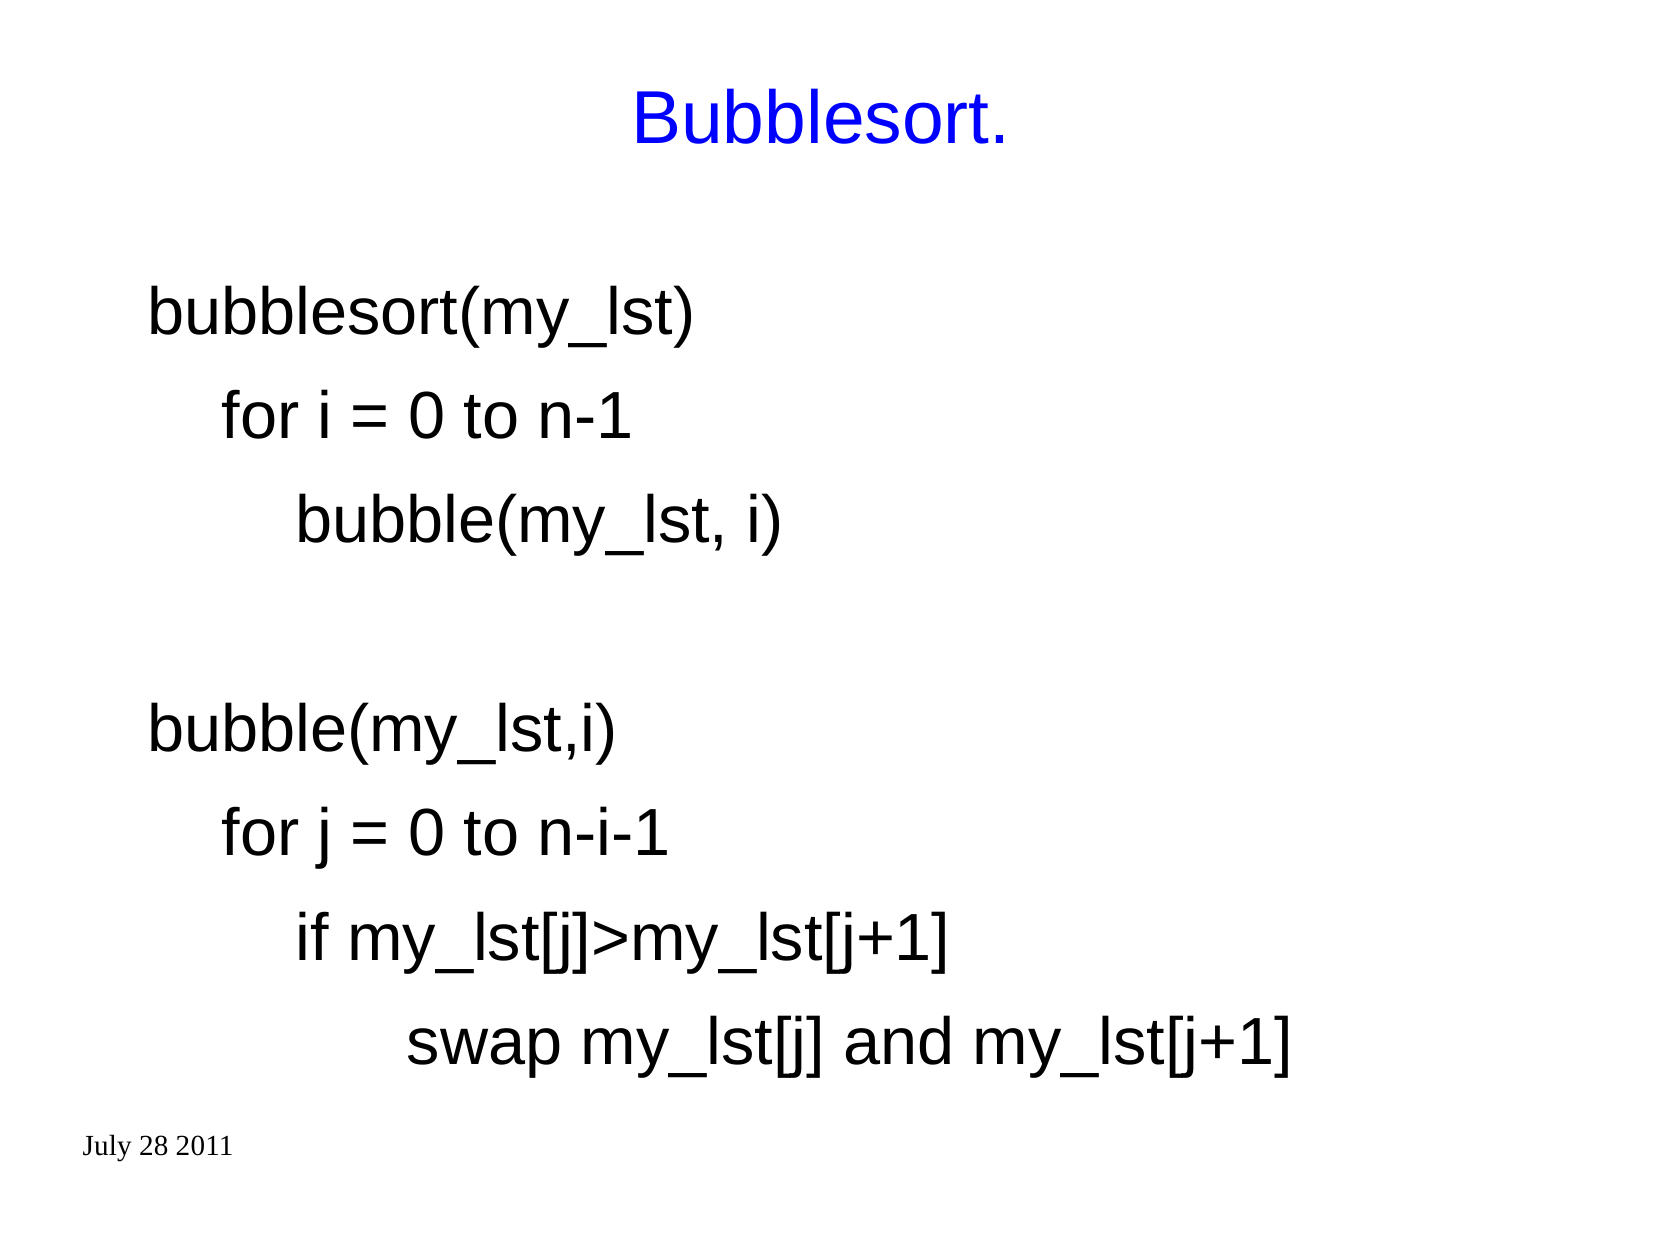

# Bubblesort.
bubblesort(my_lst)
 for i = 0 to n-1
 bubble(my_lst, i)
bubble(my_lst,i)
 for j = 0 to n-i-1
 if my_lst[j]>my_lst[j+1]
 swap my_lst[j] and my_lst[j+1]
July 28 2011